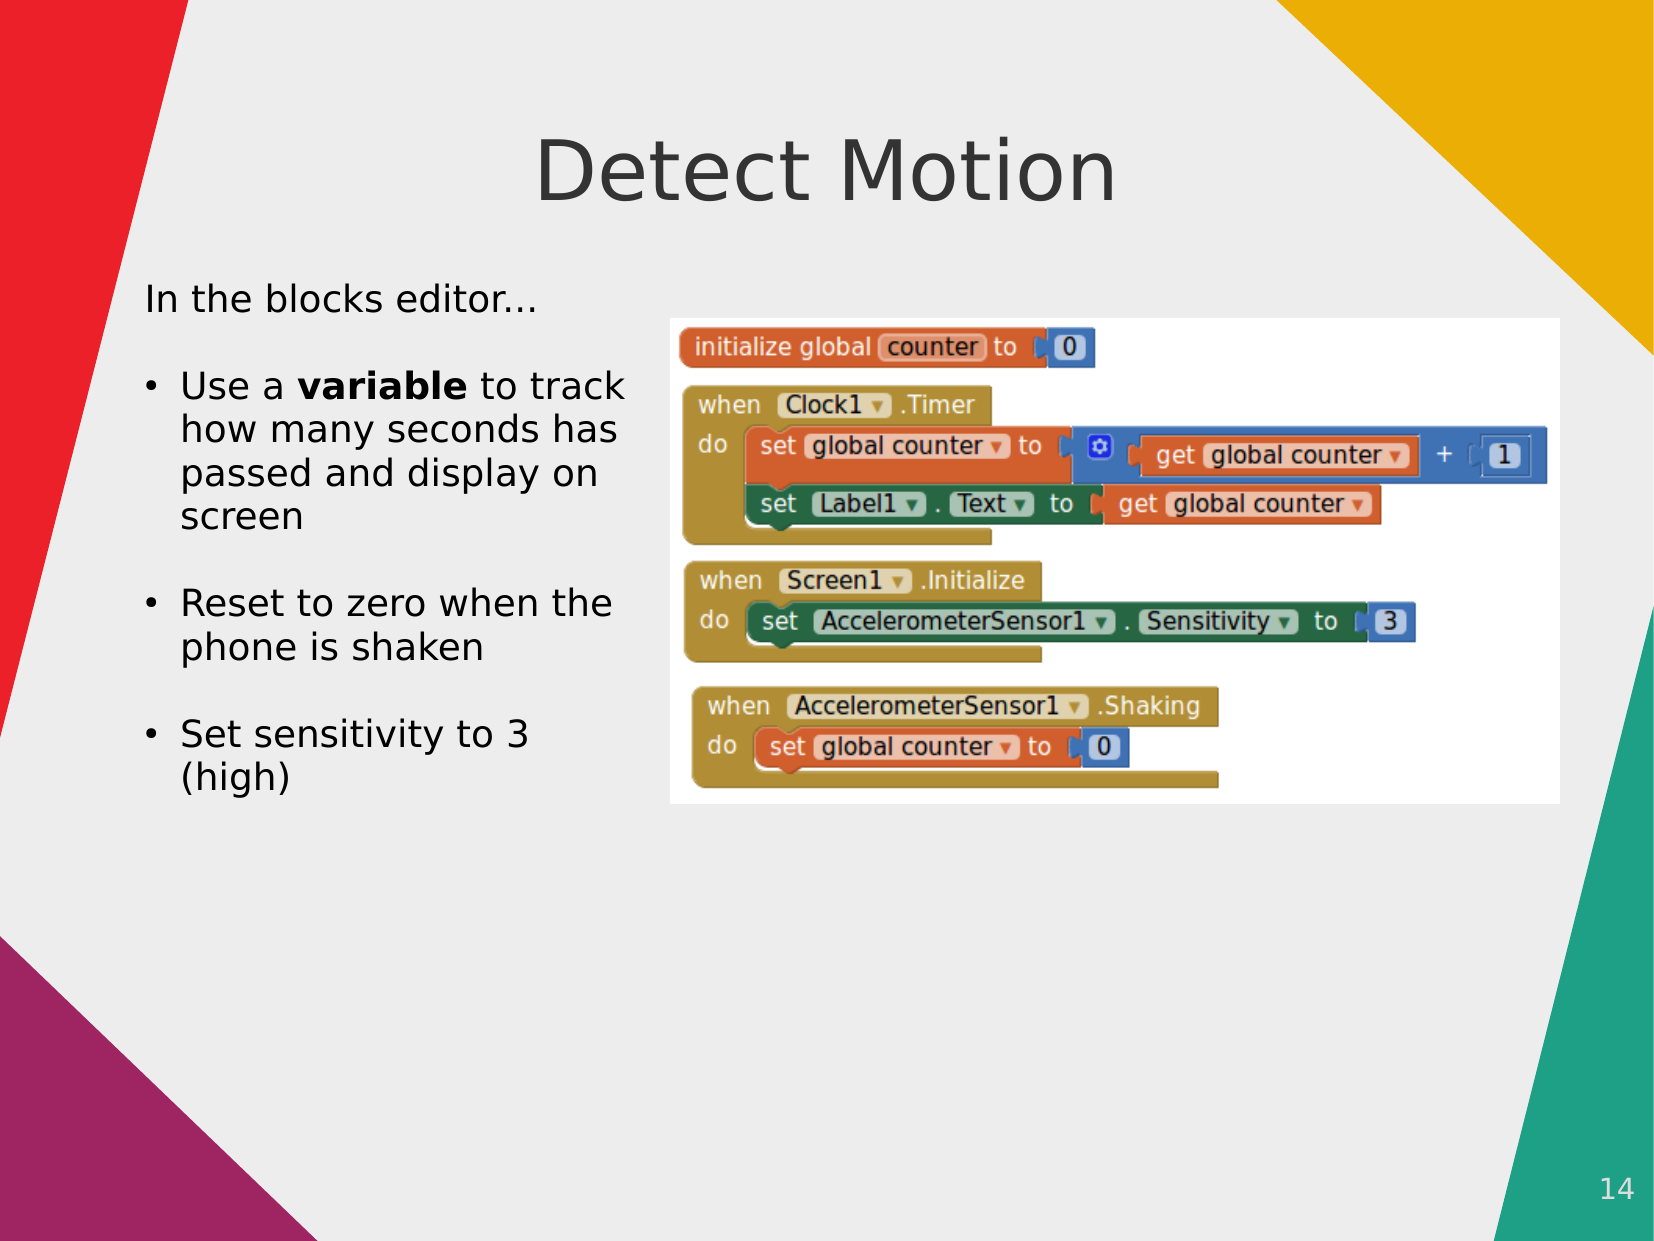

# Detect Motion
In the blocks editor...
Use a variable to track how many seconds has passed and display on screen
Reset to zero when the phone is shaken
Set sensitivity to 3 (high)
14